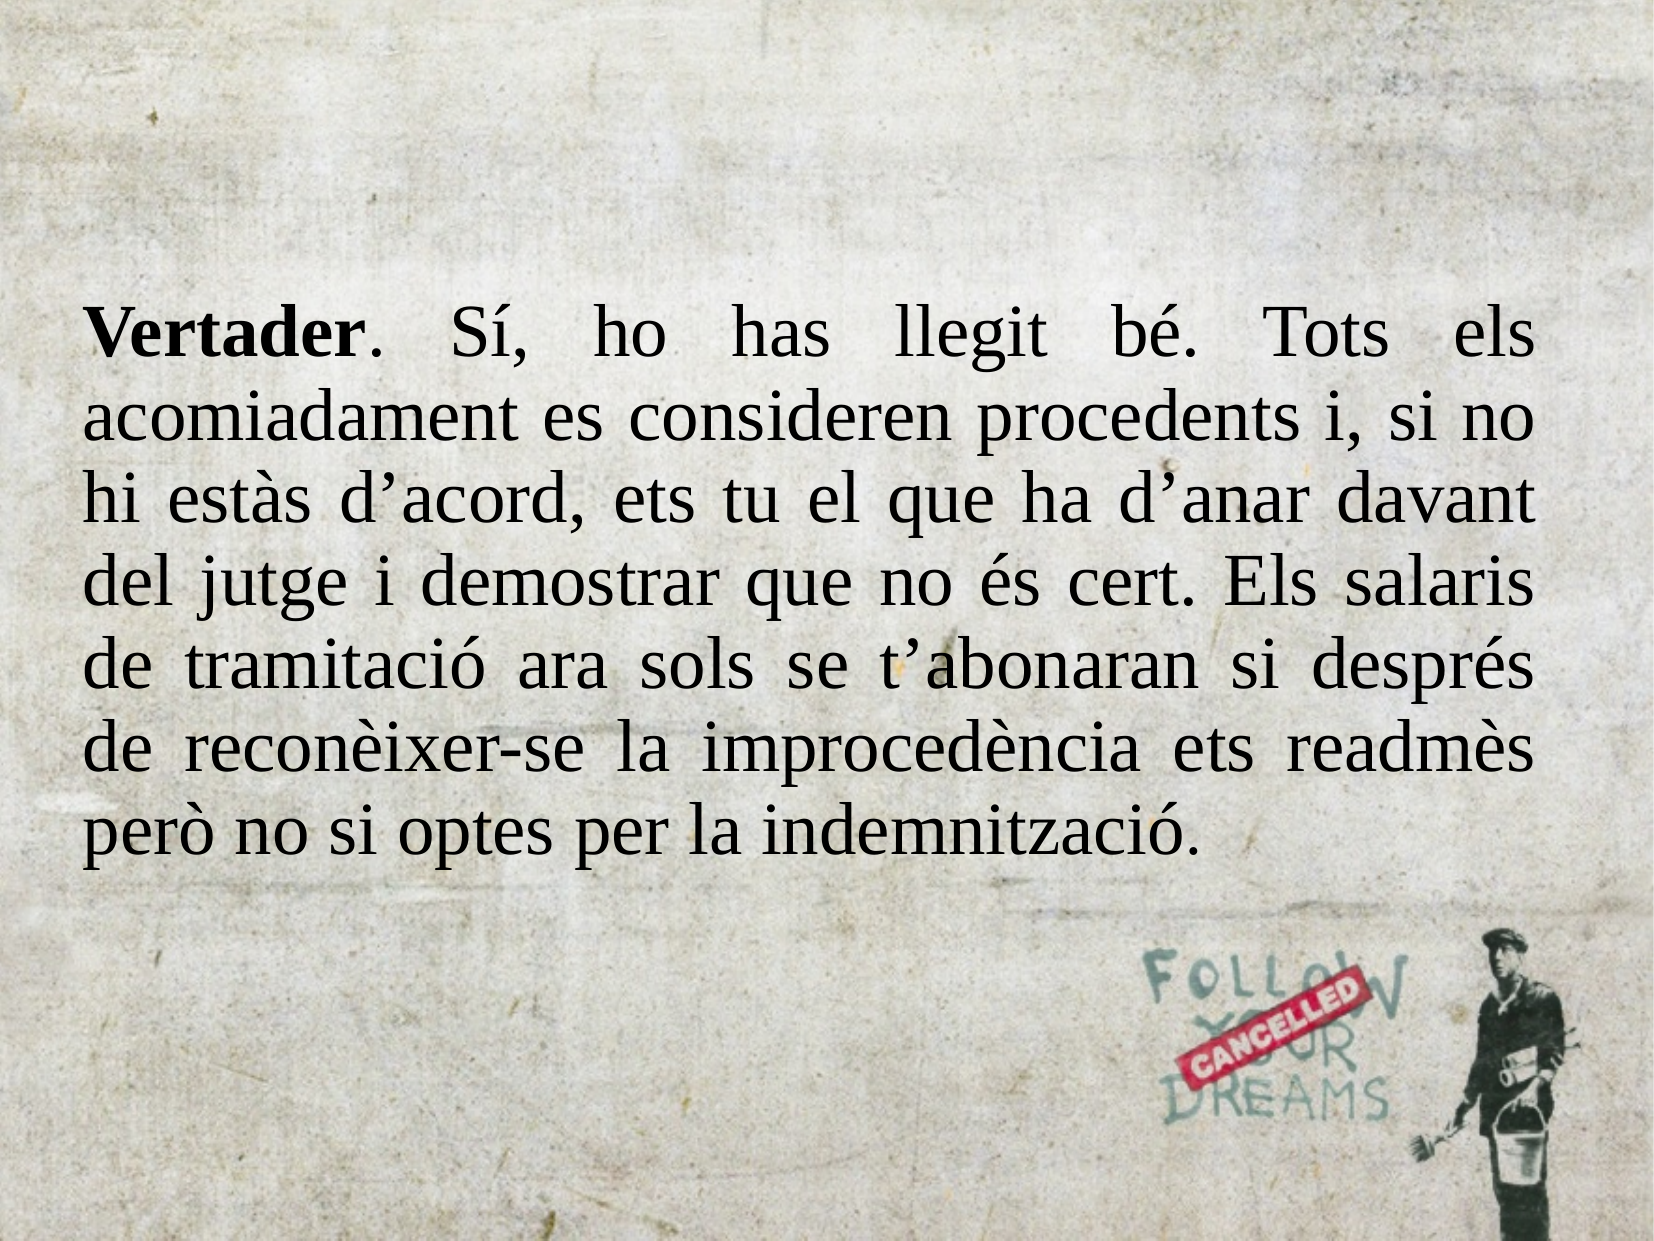

#
Vertader. Sí, ho has llegit bé. Tots els acomiadament es consideren procedents i, si no hi estàs d’acord, ets tu el que ha d’anar davant del jutge i demostrar que no és cert. Els salaris de tramitació ara sols se t’abonaran si després de reconèixer-se la improcedència ets readmès però no si optes per la indemnització.